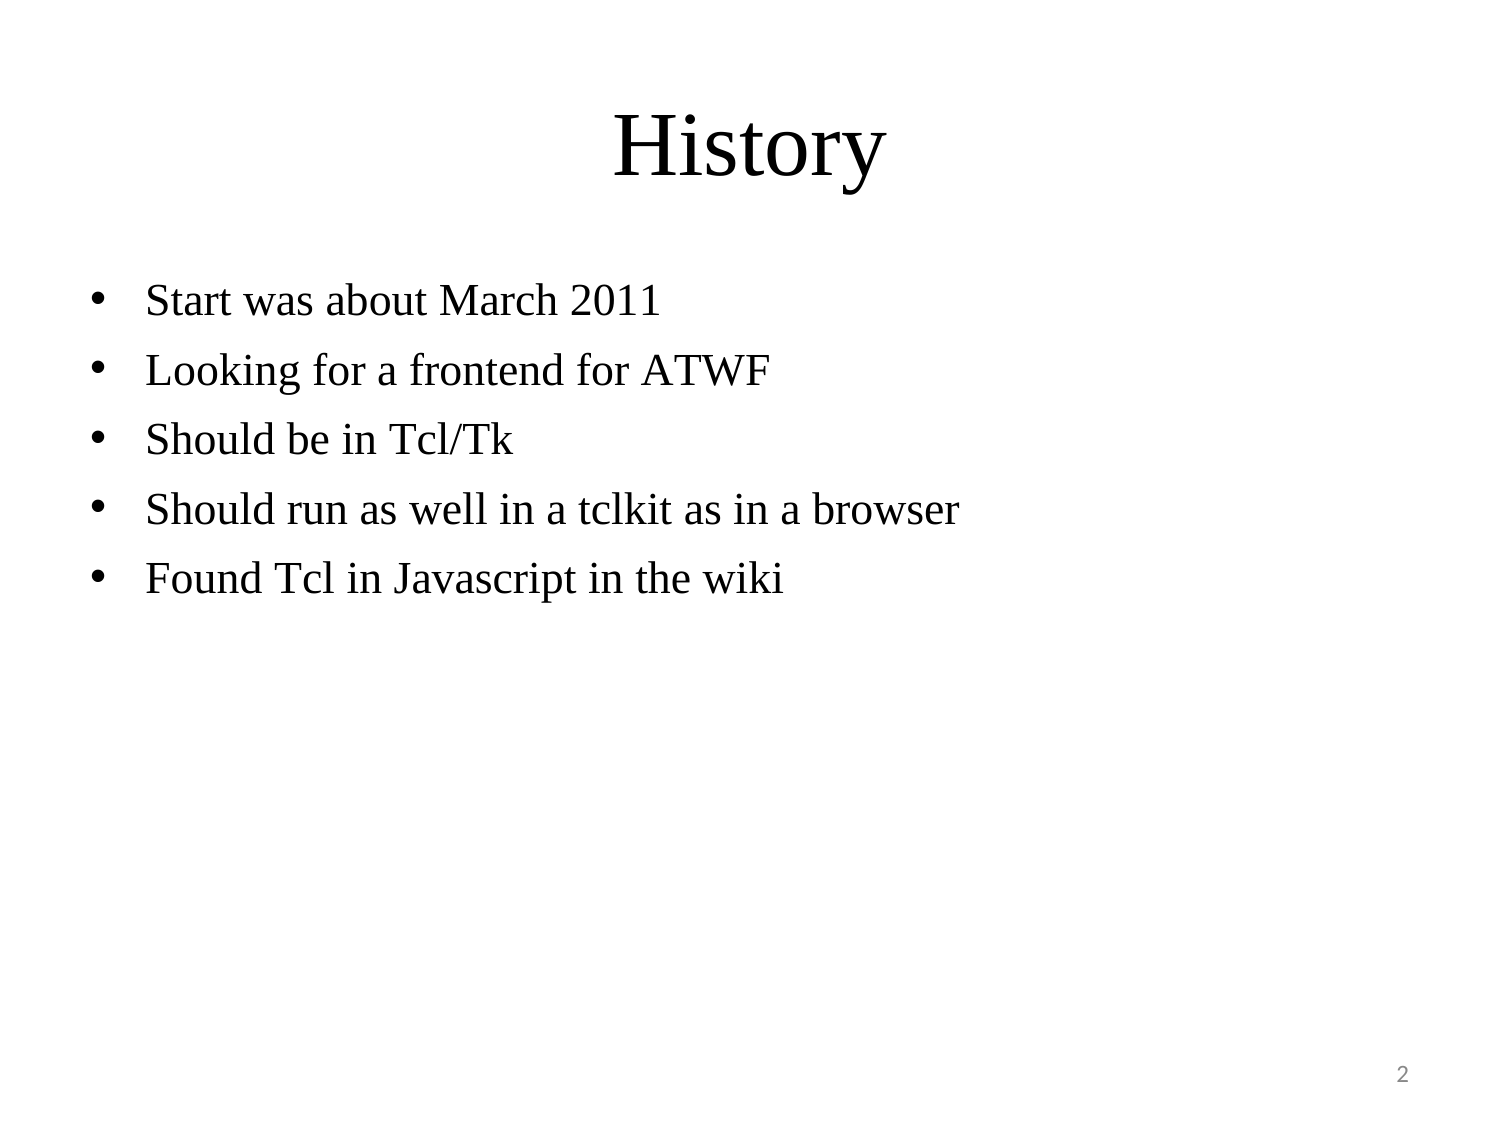

History
Start was about March 2011
Looking for a frontend for ATWF
Should be in Tcl/Tk
Should run as well in a tclkit as in a browser
Found Tcl in Javascript in the wiki
2